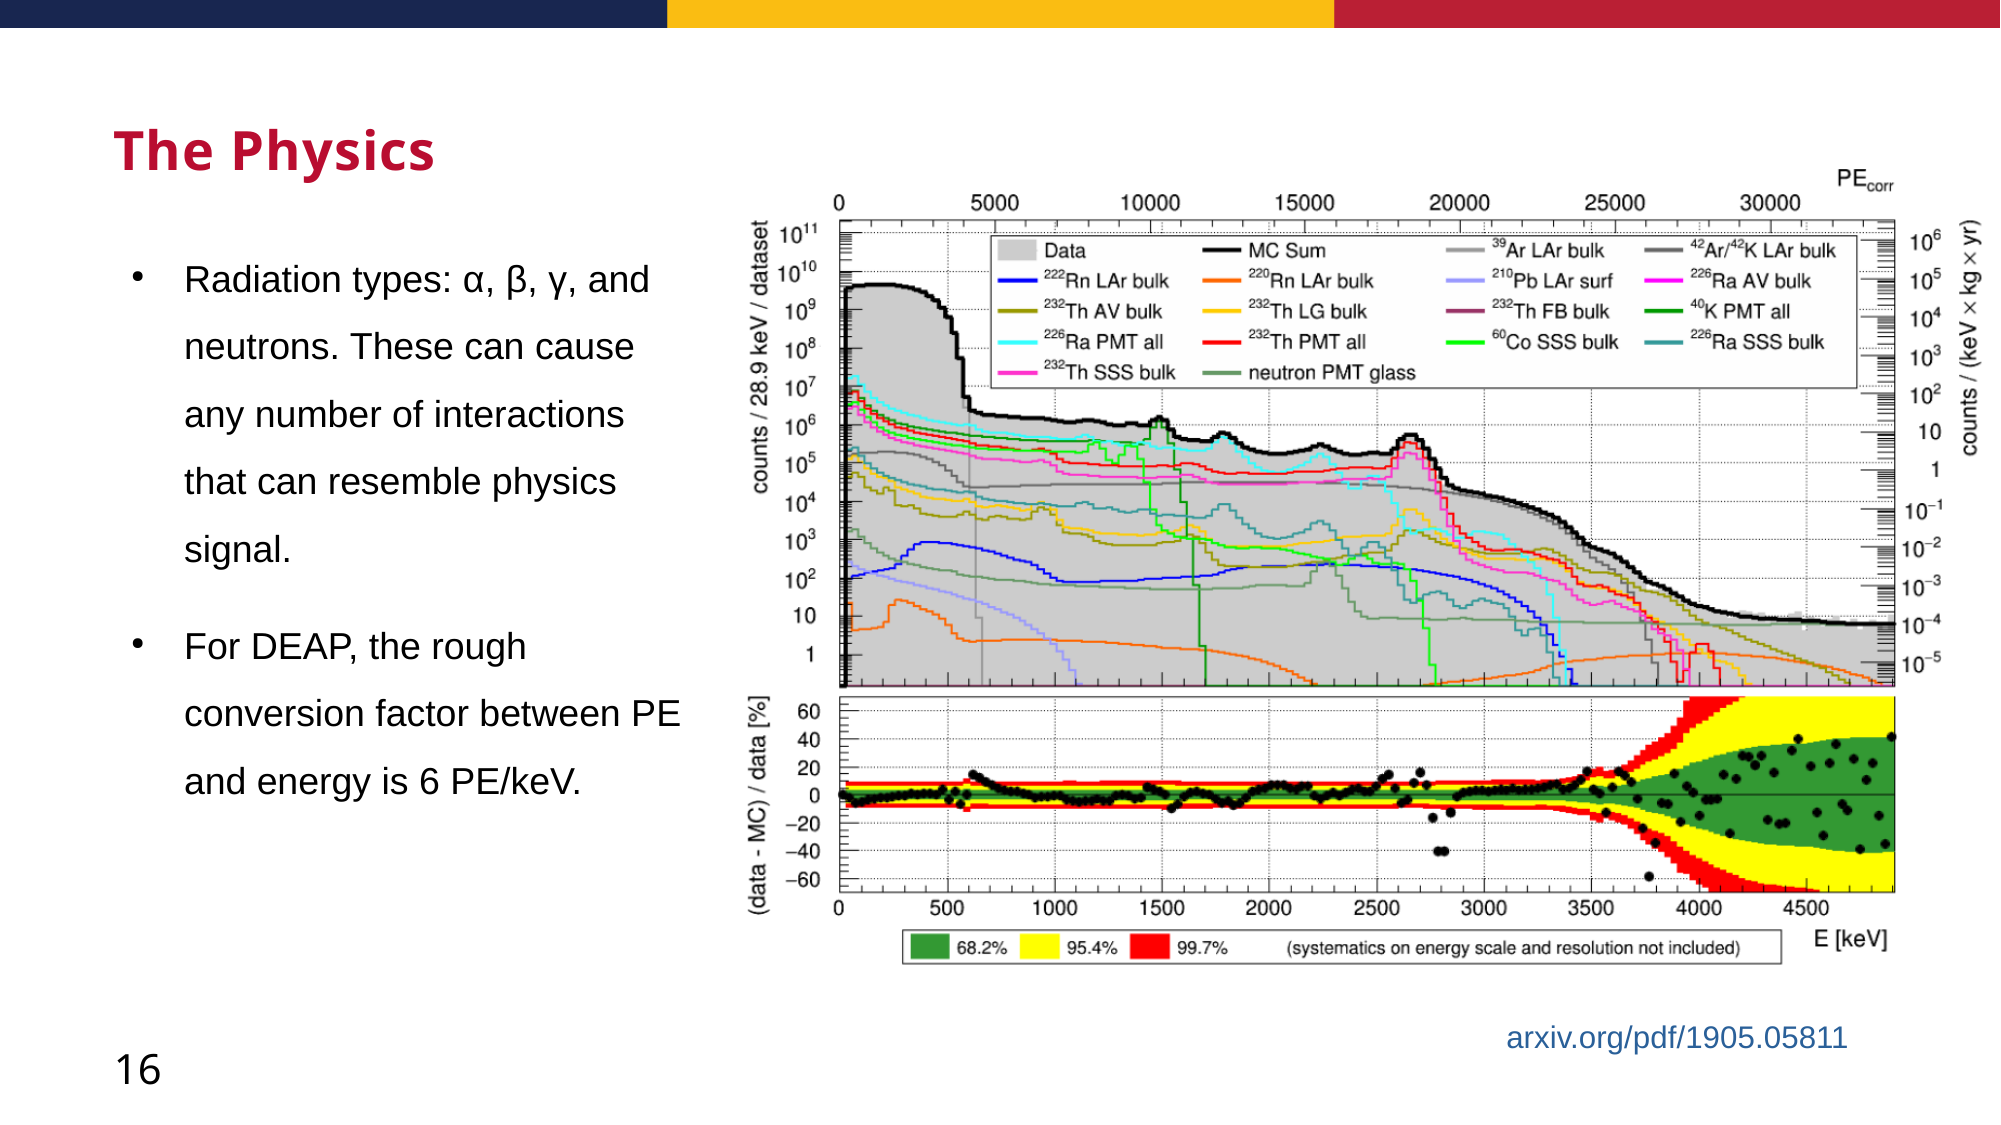

# The Physics
Radiation types: α, β, γ, and neutrons. These can cause any number of interactions that can resemble physics signal.
For DEAP, the rough conversion factor between PE and energy is 6 PE/keV.
arxiv.org/pdf/1905.05811